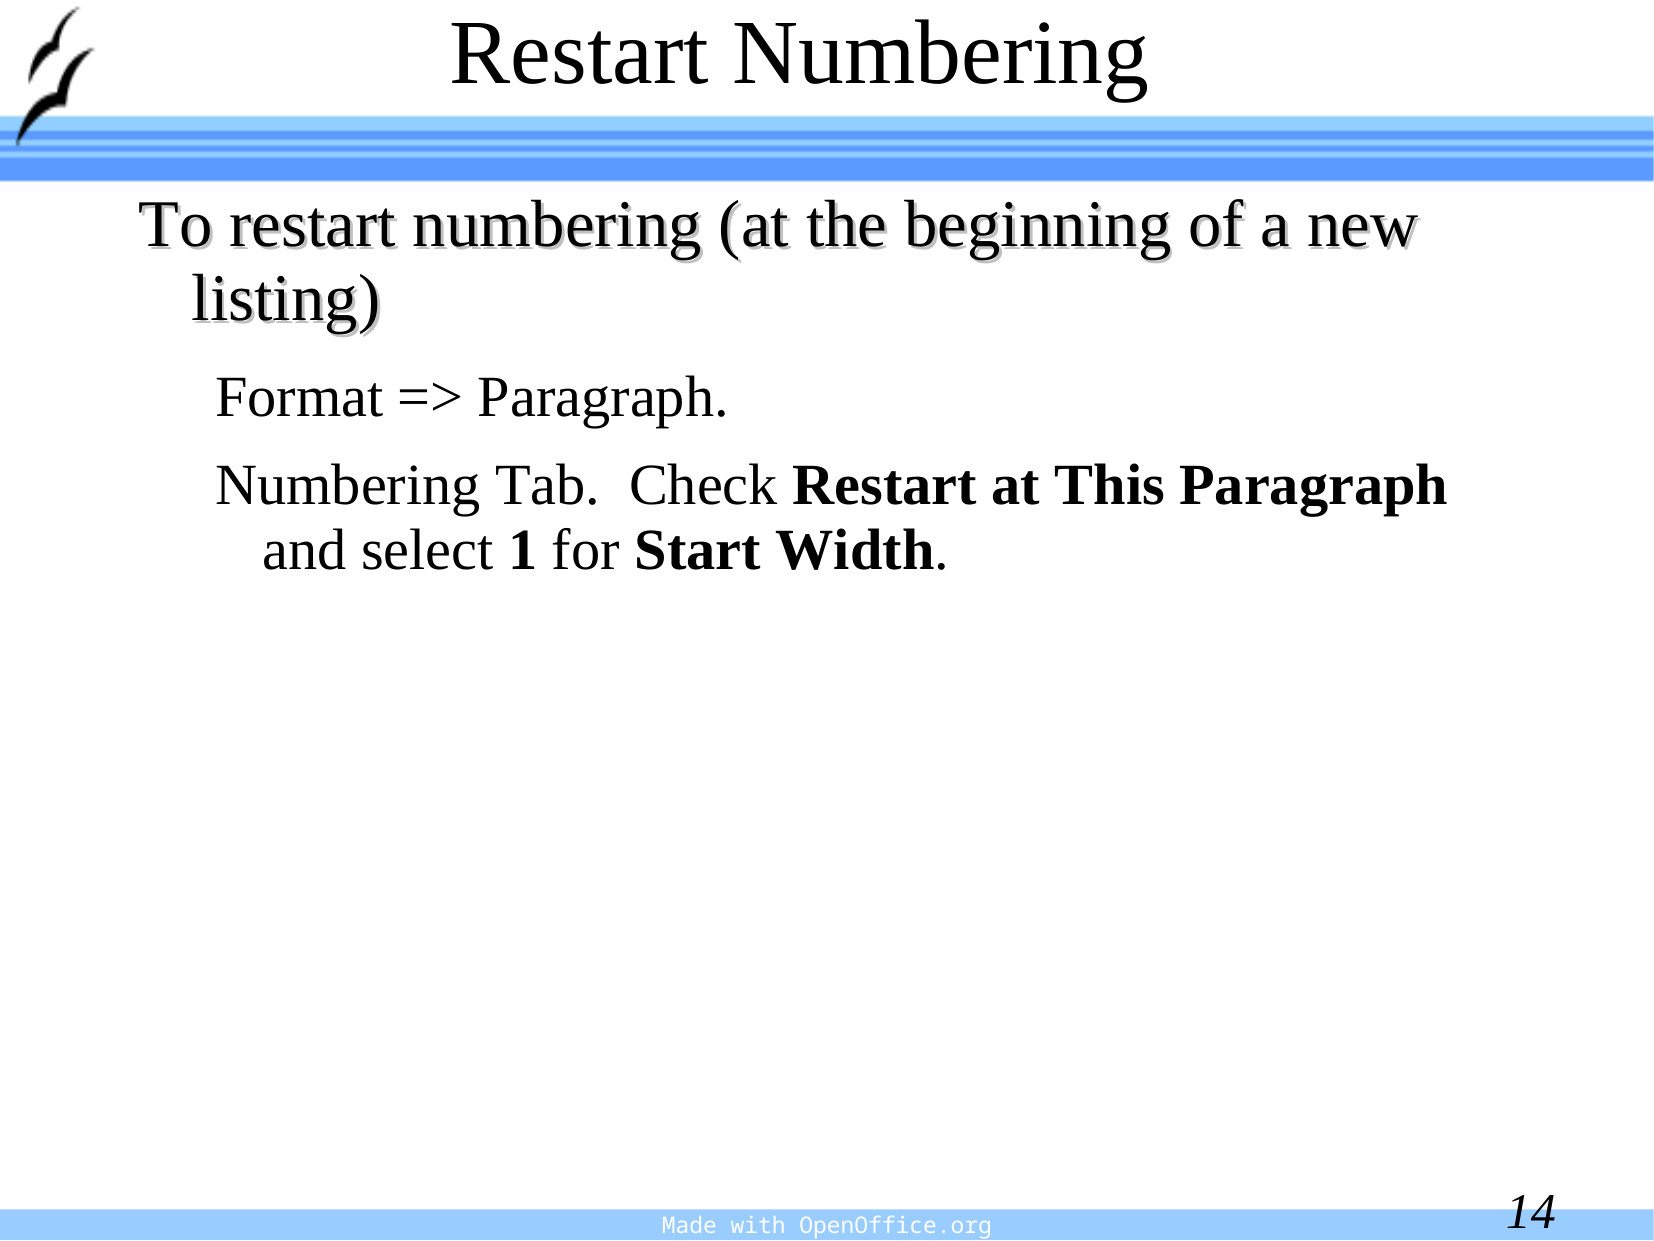

# Restart Numbering
To restart numbering (at the beginning of a new listing)
Format => Paragraph.
Numbering Tab. Check Restart at This Paragraph and select 1 for Start Width.